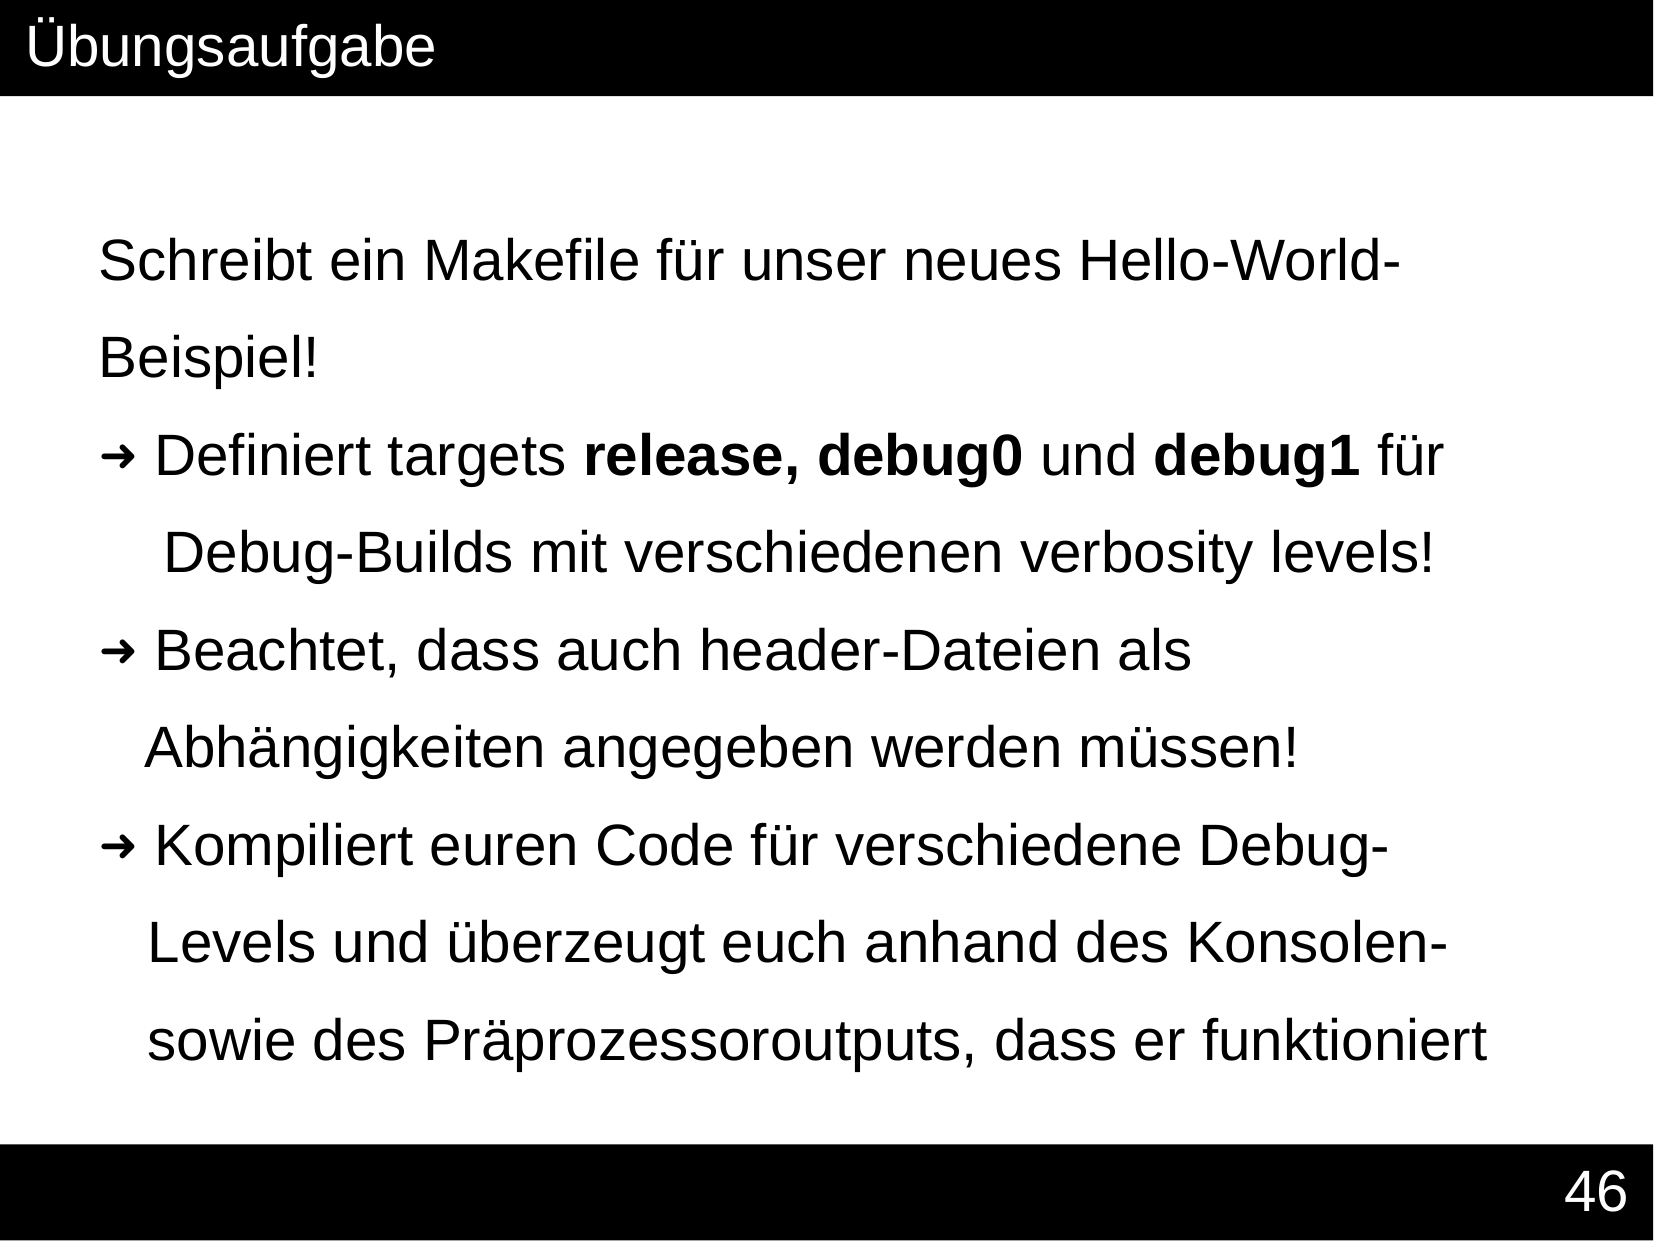

Übungsaufgabe
Schreibt ein Makefile für unser neues Hello-World-Beispiel!
 Definiert targets release, debug0 und debug1 für Debug-Builds mit verschiedenen verbosity levels!
 Beachtet, dass auch header-Dateien als Abhängigkeiten angegeben werden müssen!
 Kompiliert euren Code für verschiedene Debug- Levels und überzeugt euch anhand des Konsolen- sowie des Präprozessoroutputs, dass er funktioniert
46